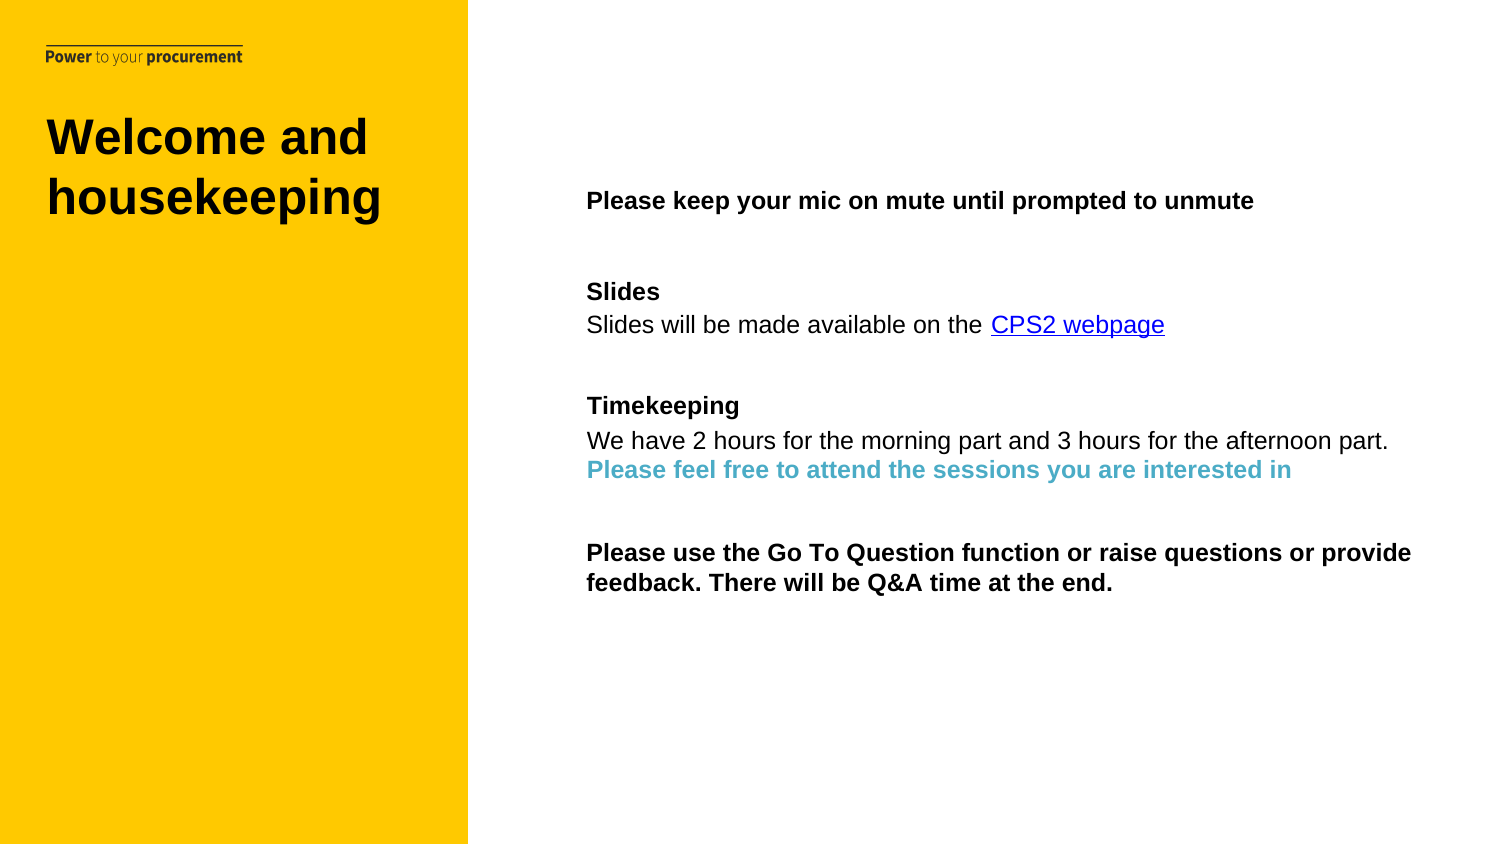

# Welcome and housekeeping
Please keep your mic on mute until prompted to unmute
Slides
Slides will be made available on the CPS2 webpage
Timekeeping
We have 2 hours for the morning part and 3 hours for the afternoon part. Please feel free to attend the sessions you are interested in
?
Please use the Go To Question function or raise questions or provide feedback. There will be Q&A time at the end.